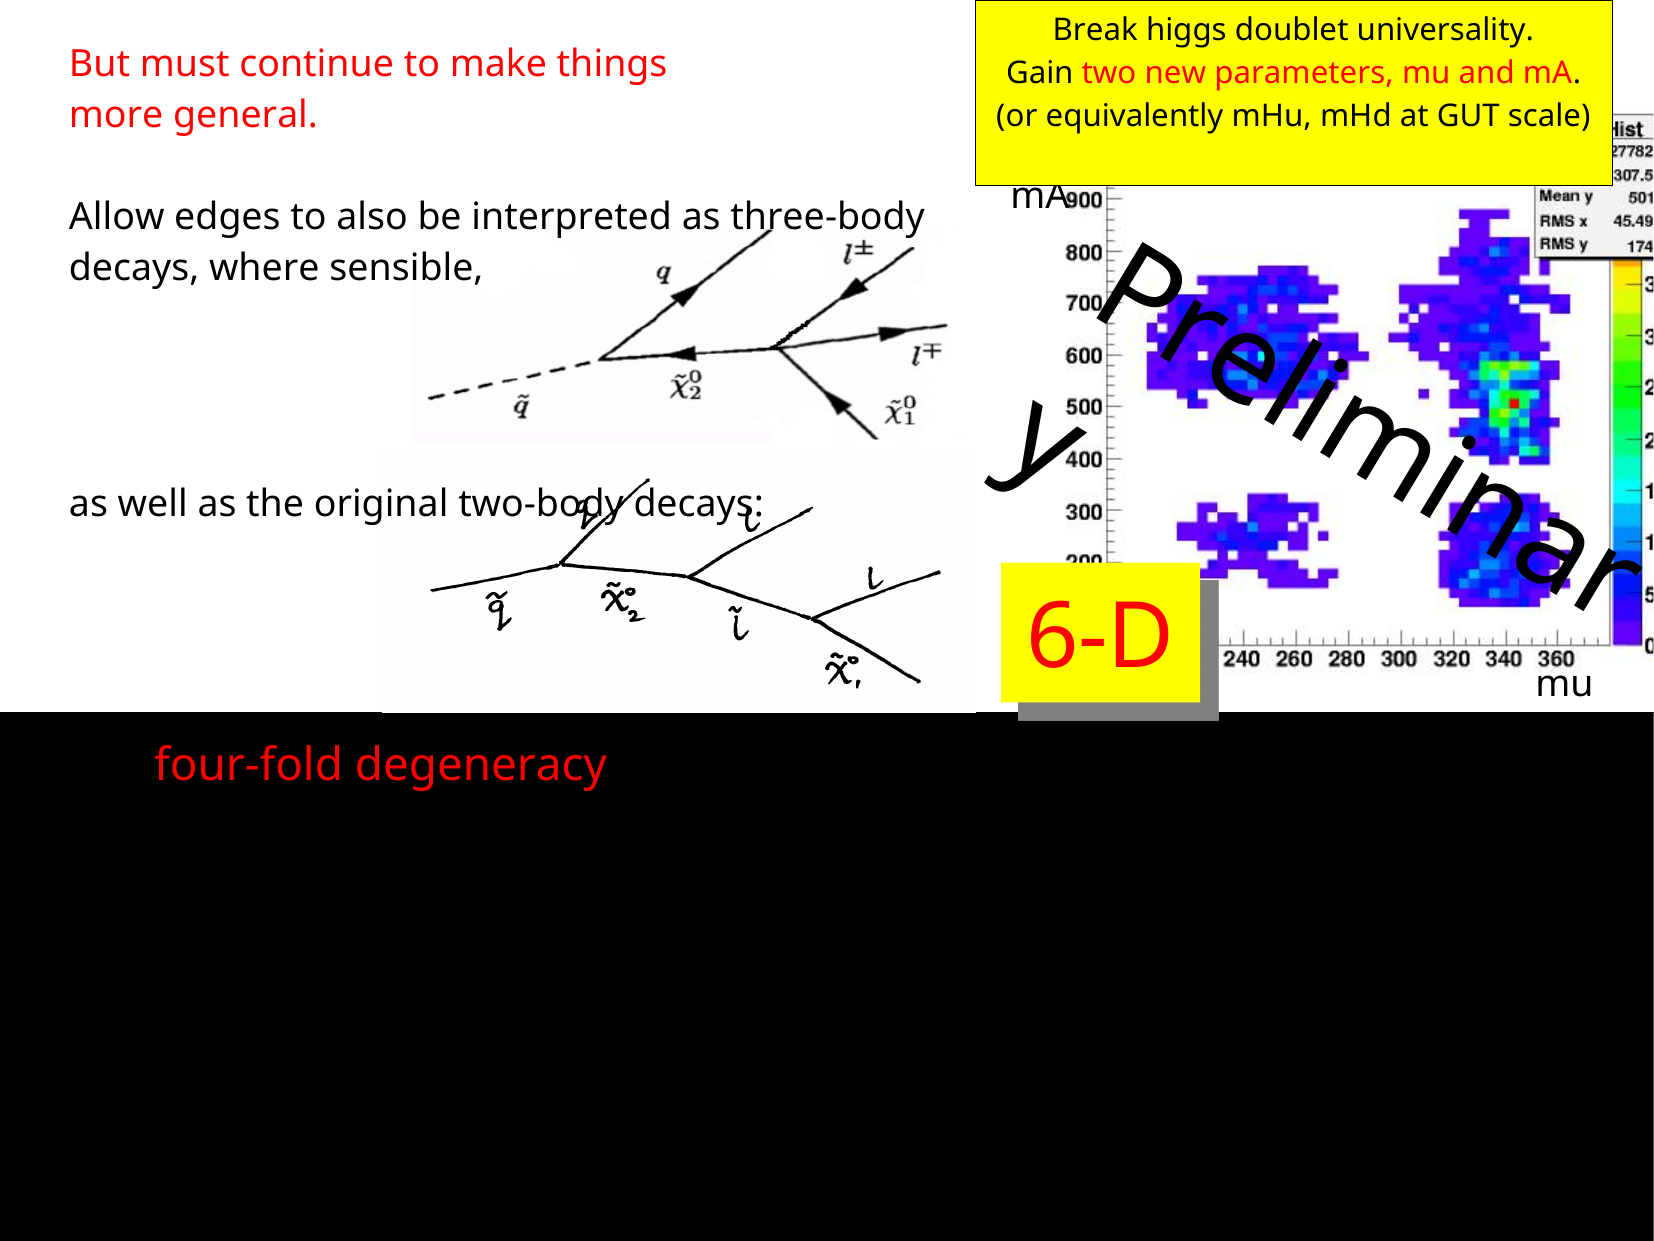

Break higgs doublet universality.
Gain two new parameters, mu and mA.
(or equivalently mHu, mHd at GUT scale)
But must continue to make things
more general.
Allow edges to also be interpreted as three-body
decays, where sensible,
as well as the original two-body decays:
see four-fold degeneracy.
Preliminary
mA
mu
6-D